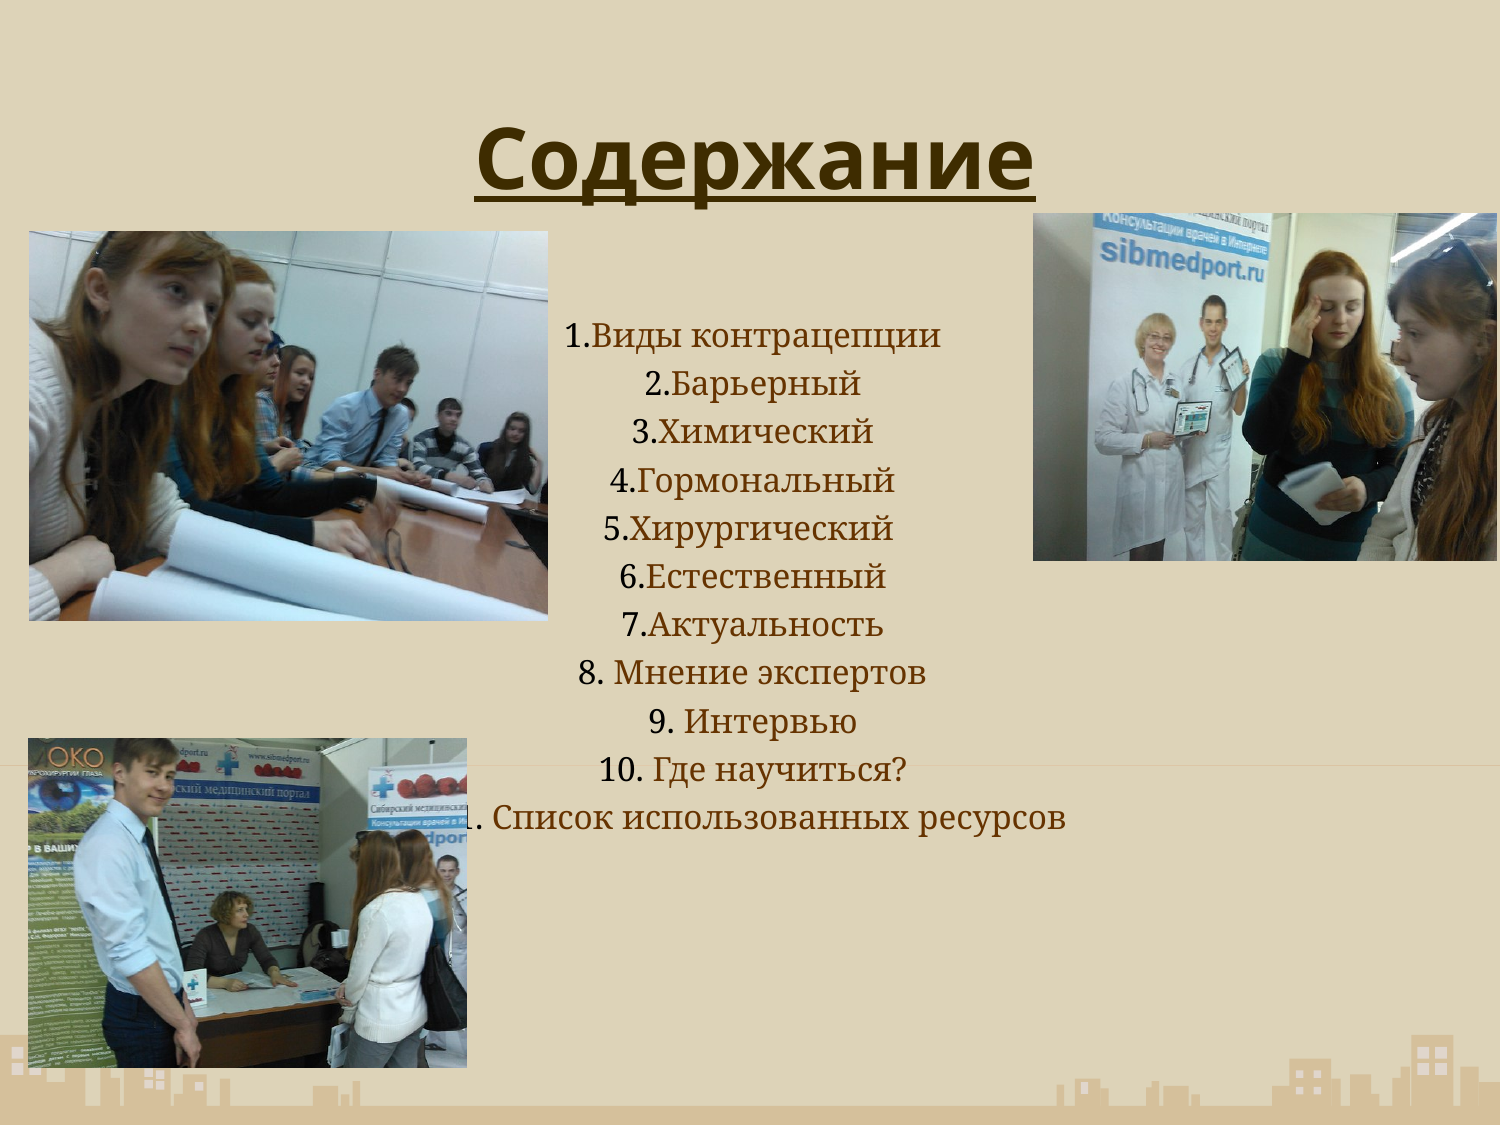

# Содержание
Виды контрацепции
Барьерный
Химический
Гормональный
Хирургический
Естественный
Актуальность
 Мнение экспертов
 Интервью
 Где научиться?
 Список использованных ресурсов